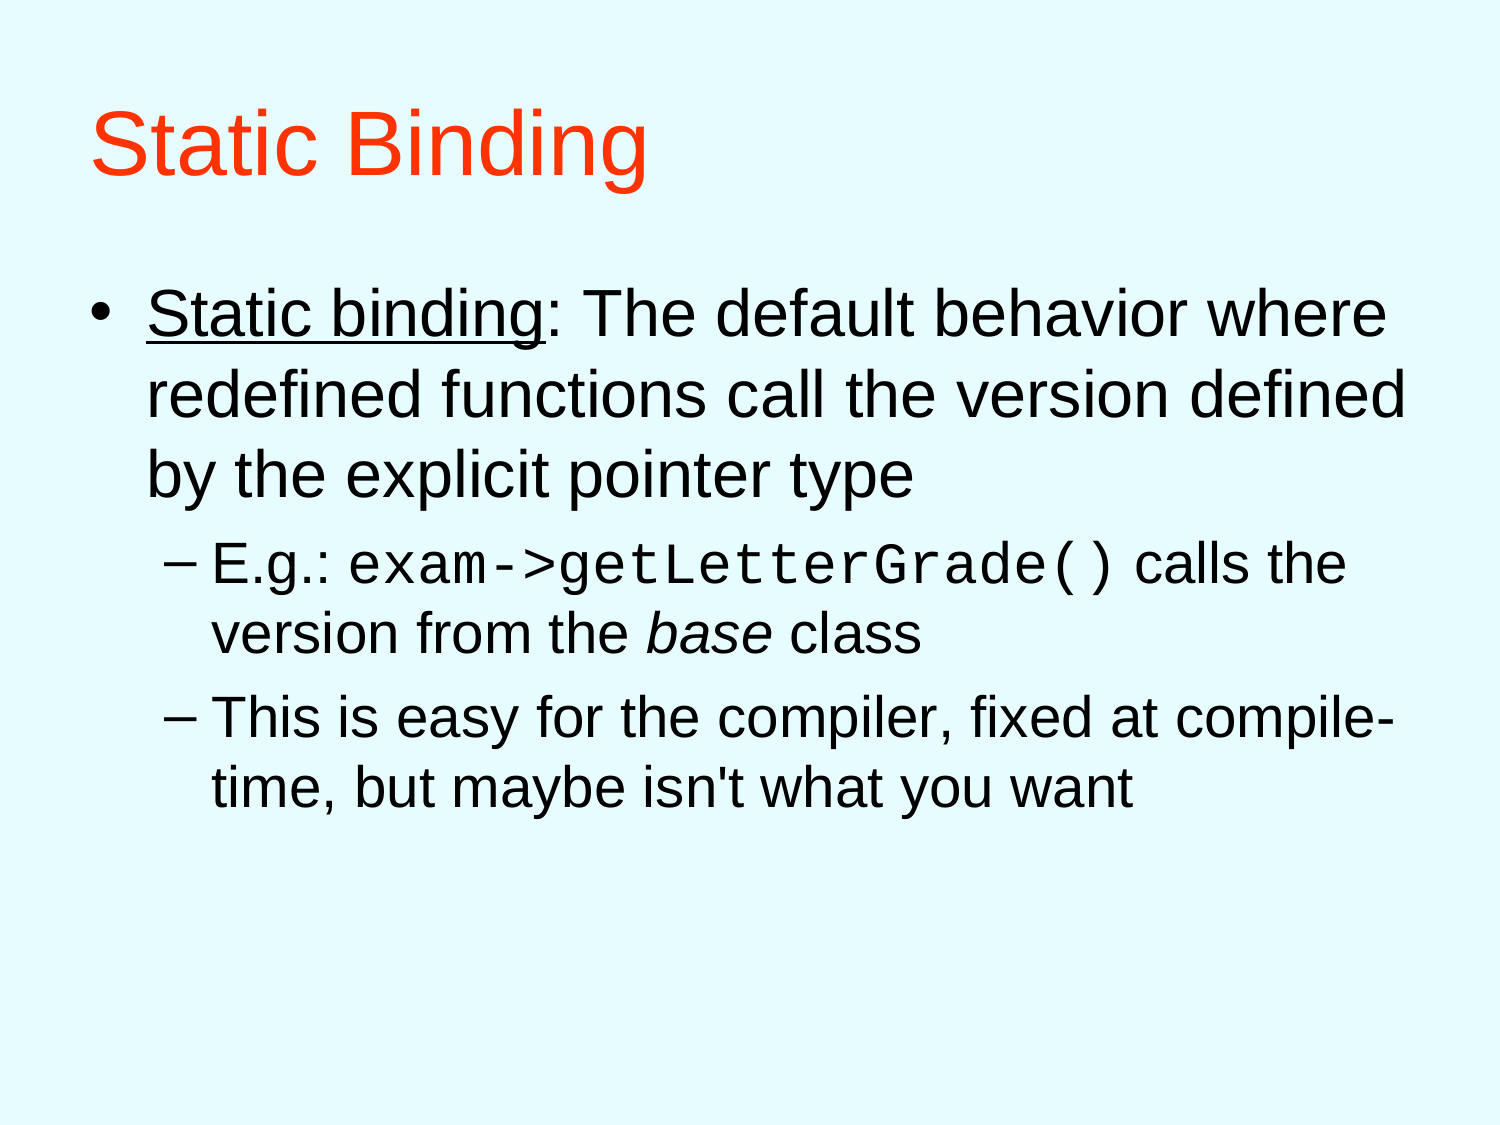

# Static Binding
Static binding: The default behavior where redefined functions call the version defined by the explicit pointer type
E.g.: exam->getLetterGrade() calls the version from the base class
This is easy for the compiler, fixed at compile-time, but maybe isn't what you want